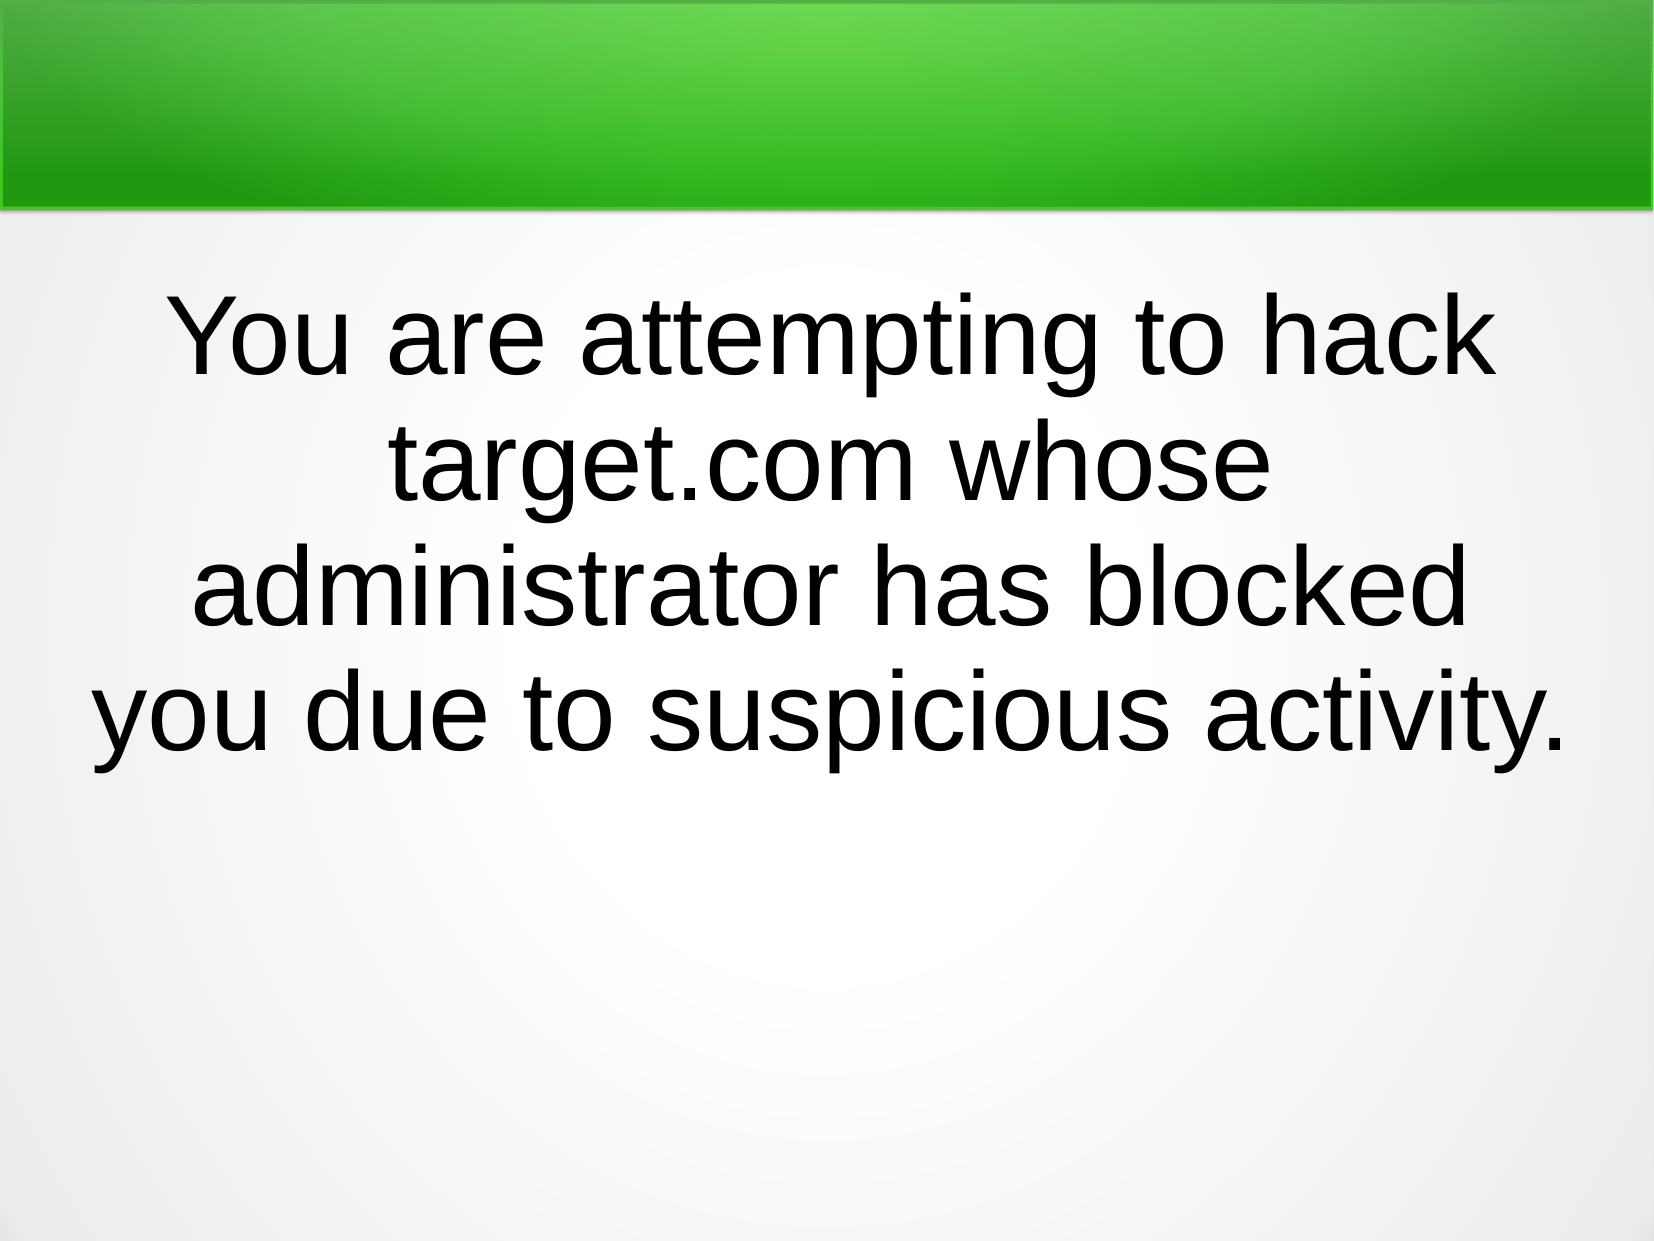

# You are attempting to hack target.com whose administrator has blocked you due to suspicious activity.